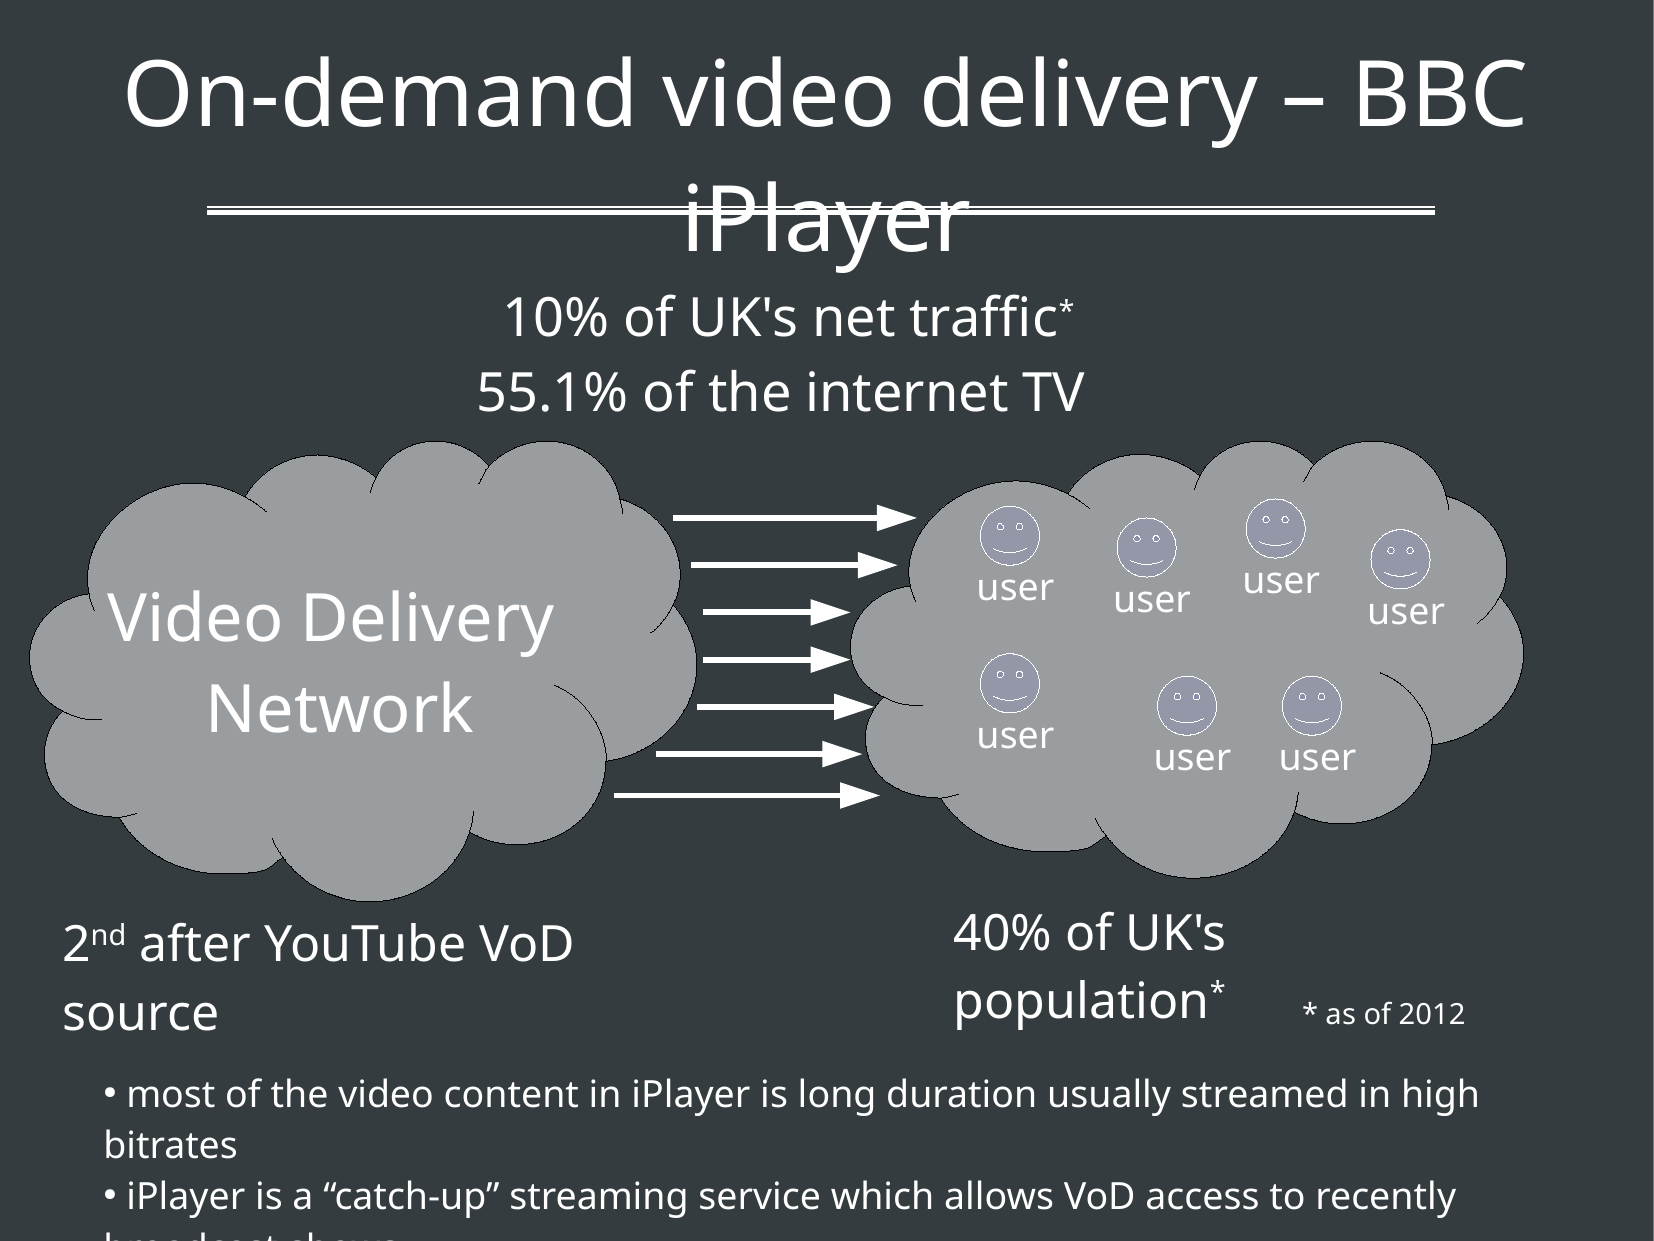

# On-demand video delivery – BBC iPlayer
10% of UK's net traffic*
55.1% of the internet TV
Video Delivery
Network
user
user
user
user
user
user
user
40% of UK's population*
2nd after YouTube VoD source
* as of 2012
 most of the video content in iPlayer is long duration usually streamed in high bitrates
 iPlayer is a “catch-up” streaming service which allows VoD access to recently broadcast shows